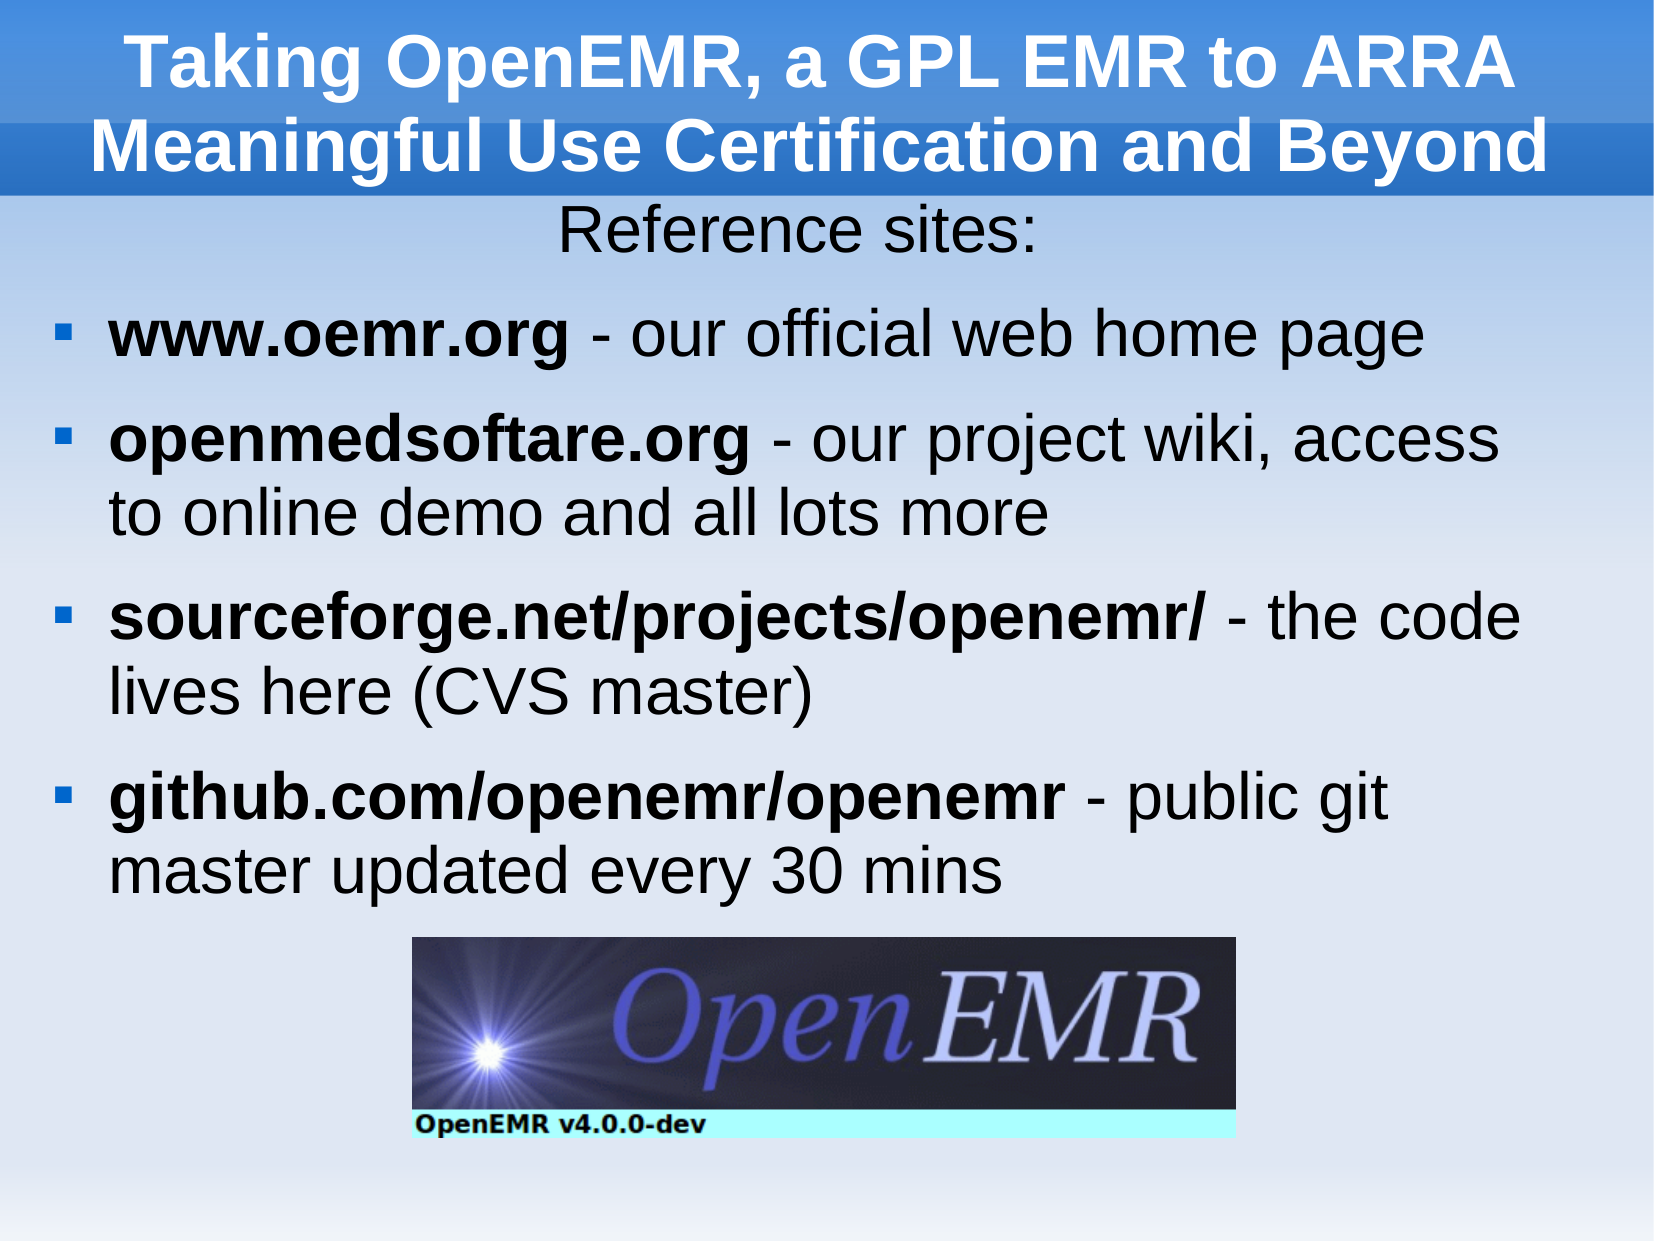

# Taking OpenEMR, a GPL EMR to ARRA Meaningful Use Certification and Beyond
Reference sites:
www.oemr.org - our official web home page
openmedsoftare.org - our project wiki, access to online demo and all lots more
sourceforge.net/projects/openemr/ - the code lives here (CVS master)
github.com/openemr/openemr - public git master updated every 30 mins